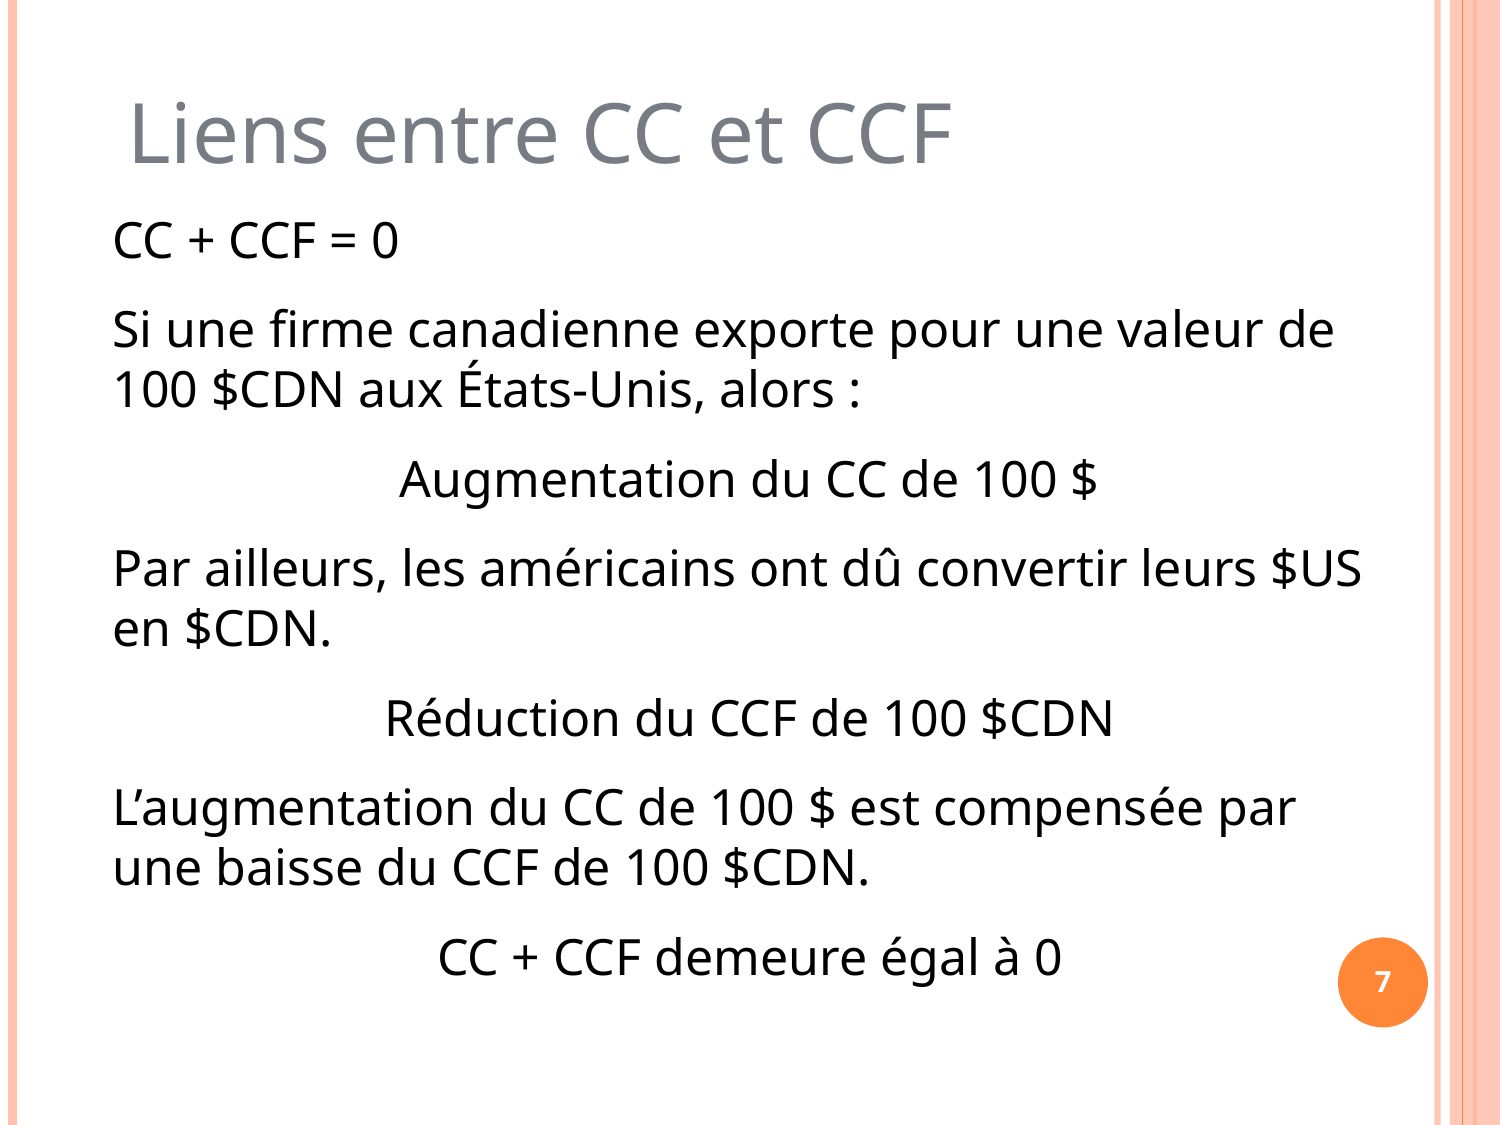

# Liens entre CC et CCF
CC + CCF = 0
Si une firme canadienne exporte pour une valeur de 100 $CDN aux États-Unis, alors :
Augmentation du CC de 100 $
Par ailleurs, les américains ont dû convertir leurs $US en $CDN.
Réduction du CCF de 100 $CDN
L’augmentation du CC de 100 $ est compensée par une baisse du CCF de 100 $CDN.
CC + CCF demeure égal à 0